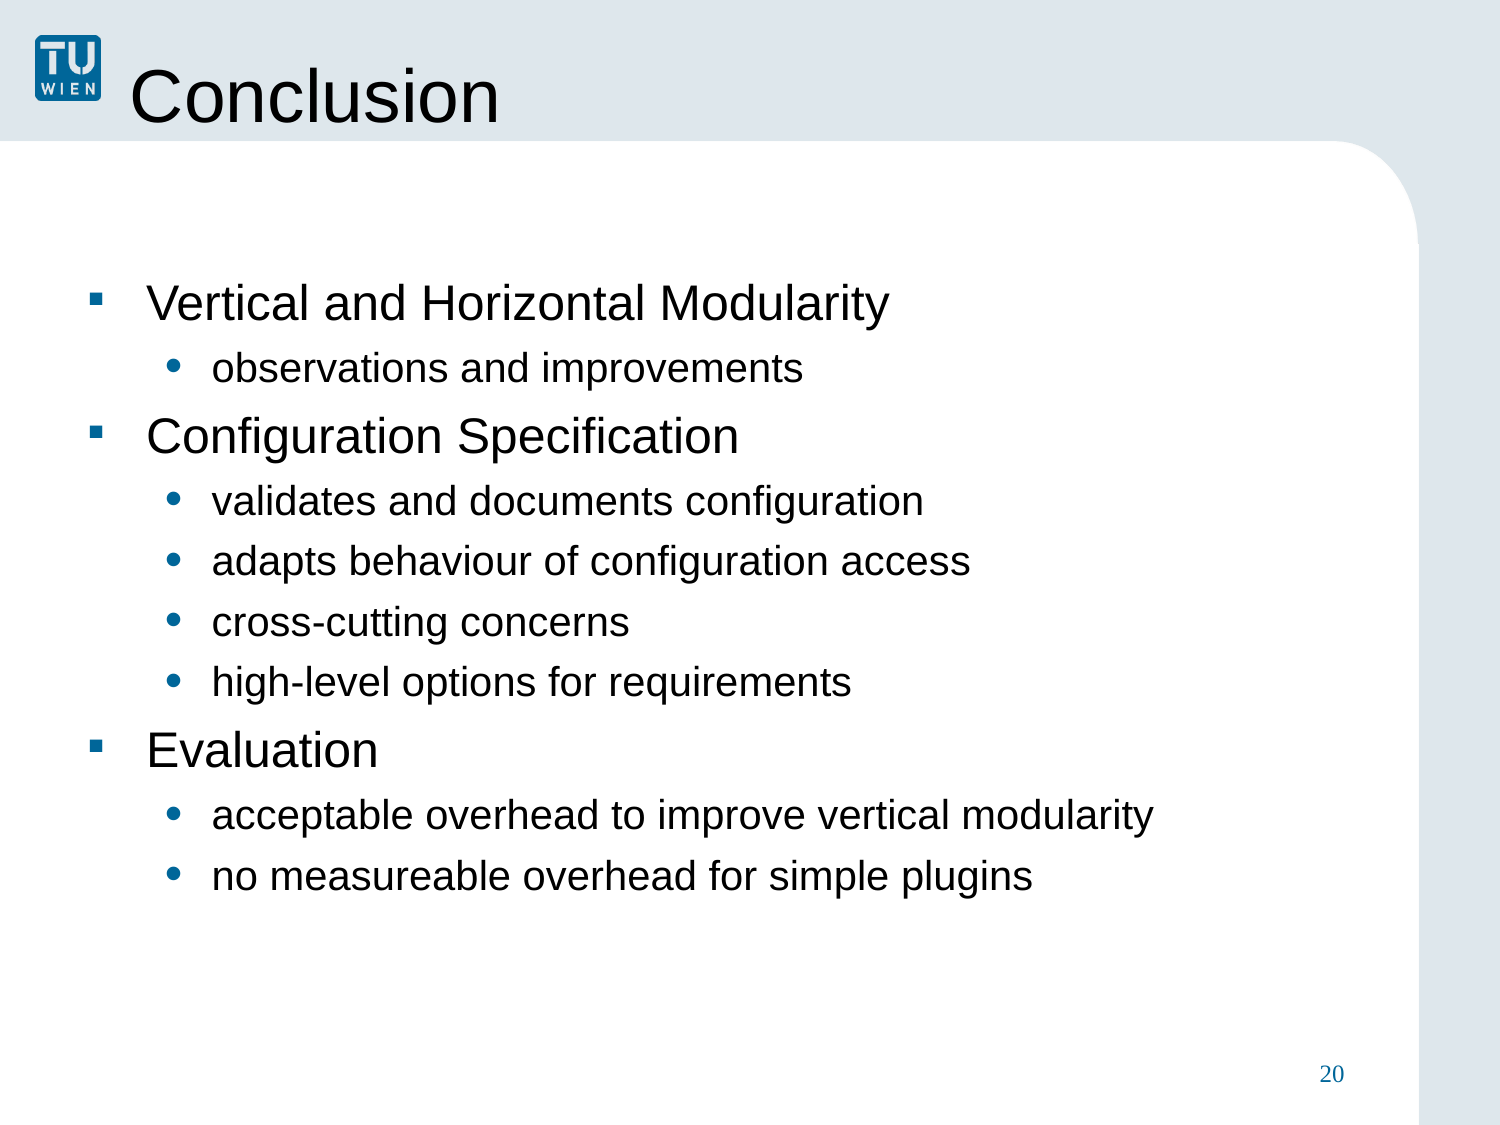

# Conclusion
Vertical and Horizontal Modularity
observations and improvements
Configuration Specification
validates and documents configuration
adapts behaviour of configuration access
cross-cutting concerns
high-level options for requirements
Evaluation
acceptable overhead to improve vertical modularity
no measureable overhead for simple plugins
20